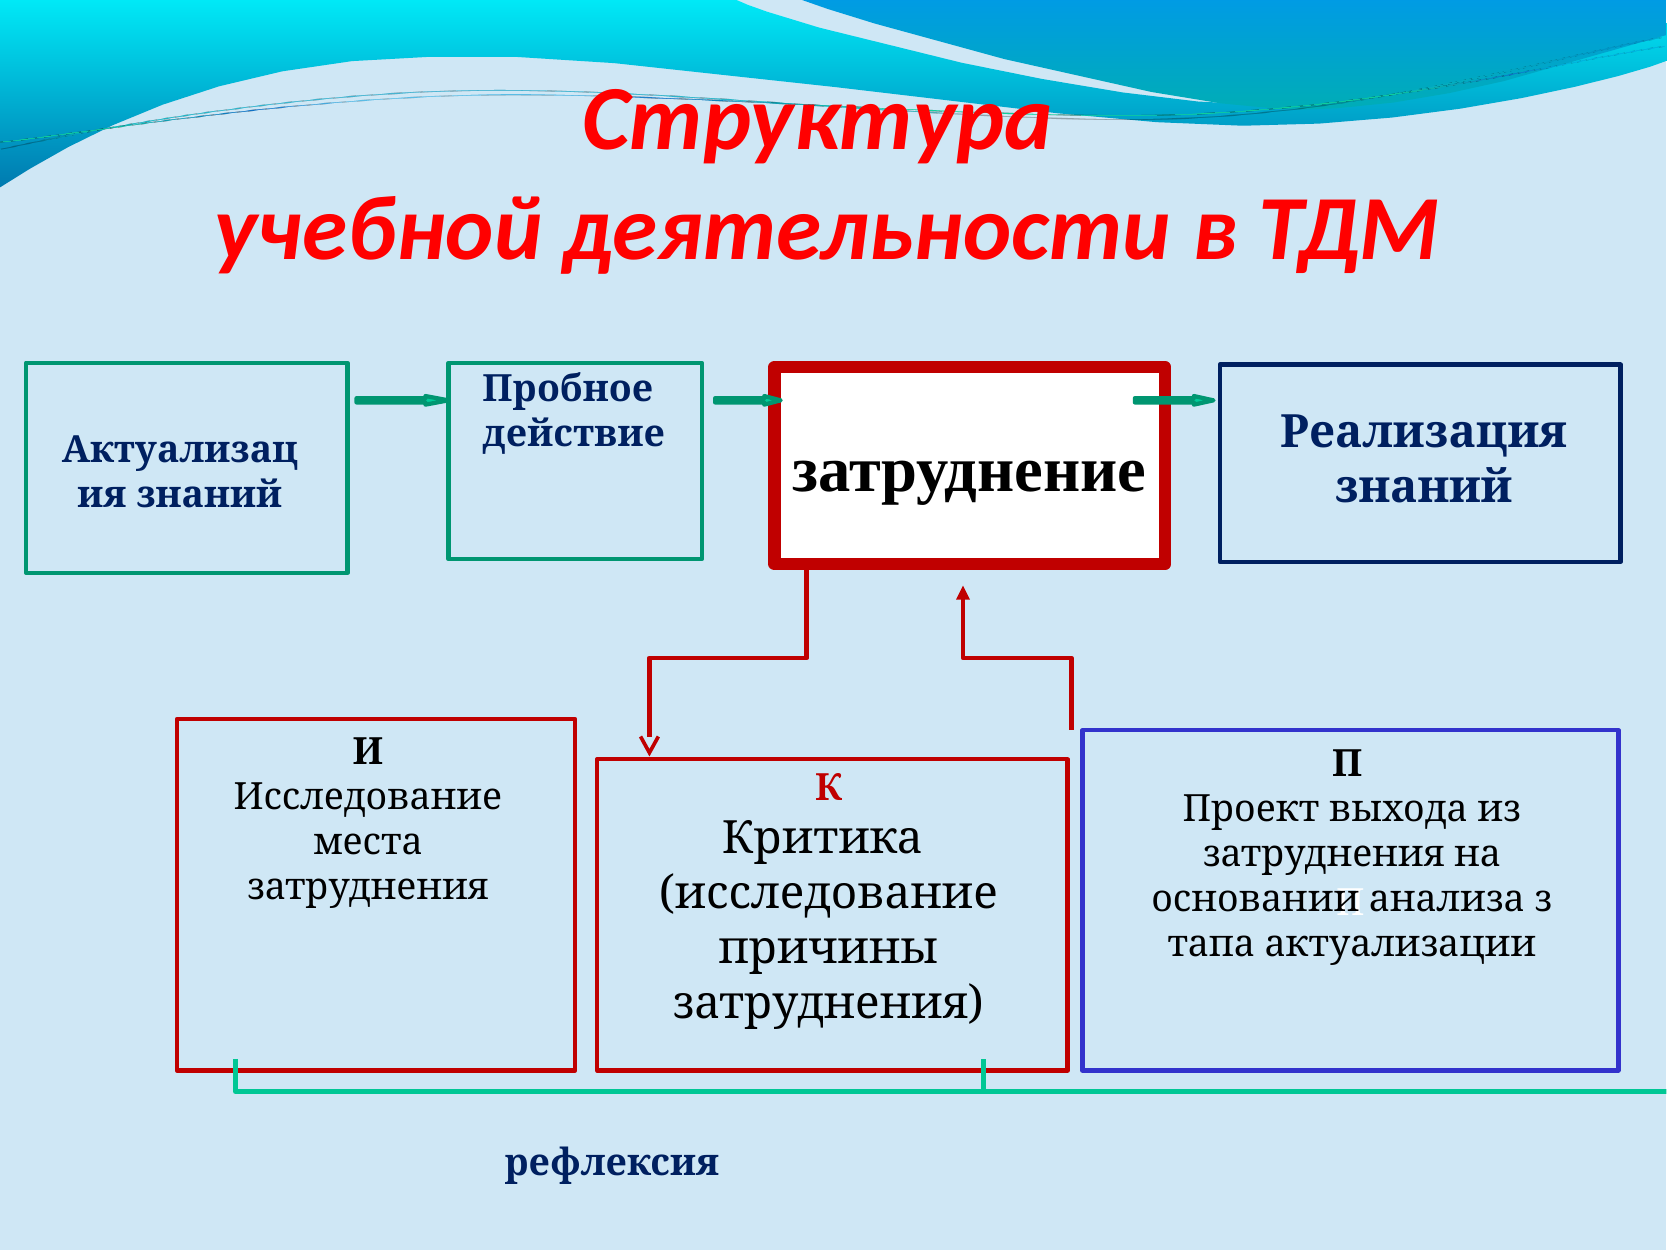

# Структура учебной деятельности в ТДМ
Пробное действие
затруднение
Реализация знаний
Актуализация знаний
И
Исследование места затруднения
П
П
Проект выхода из затруднения на основании анализа з тапа актуализации
К
Критика
(исследование причины затруднения)
рефлексия